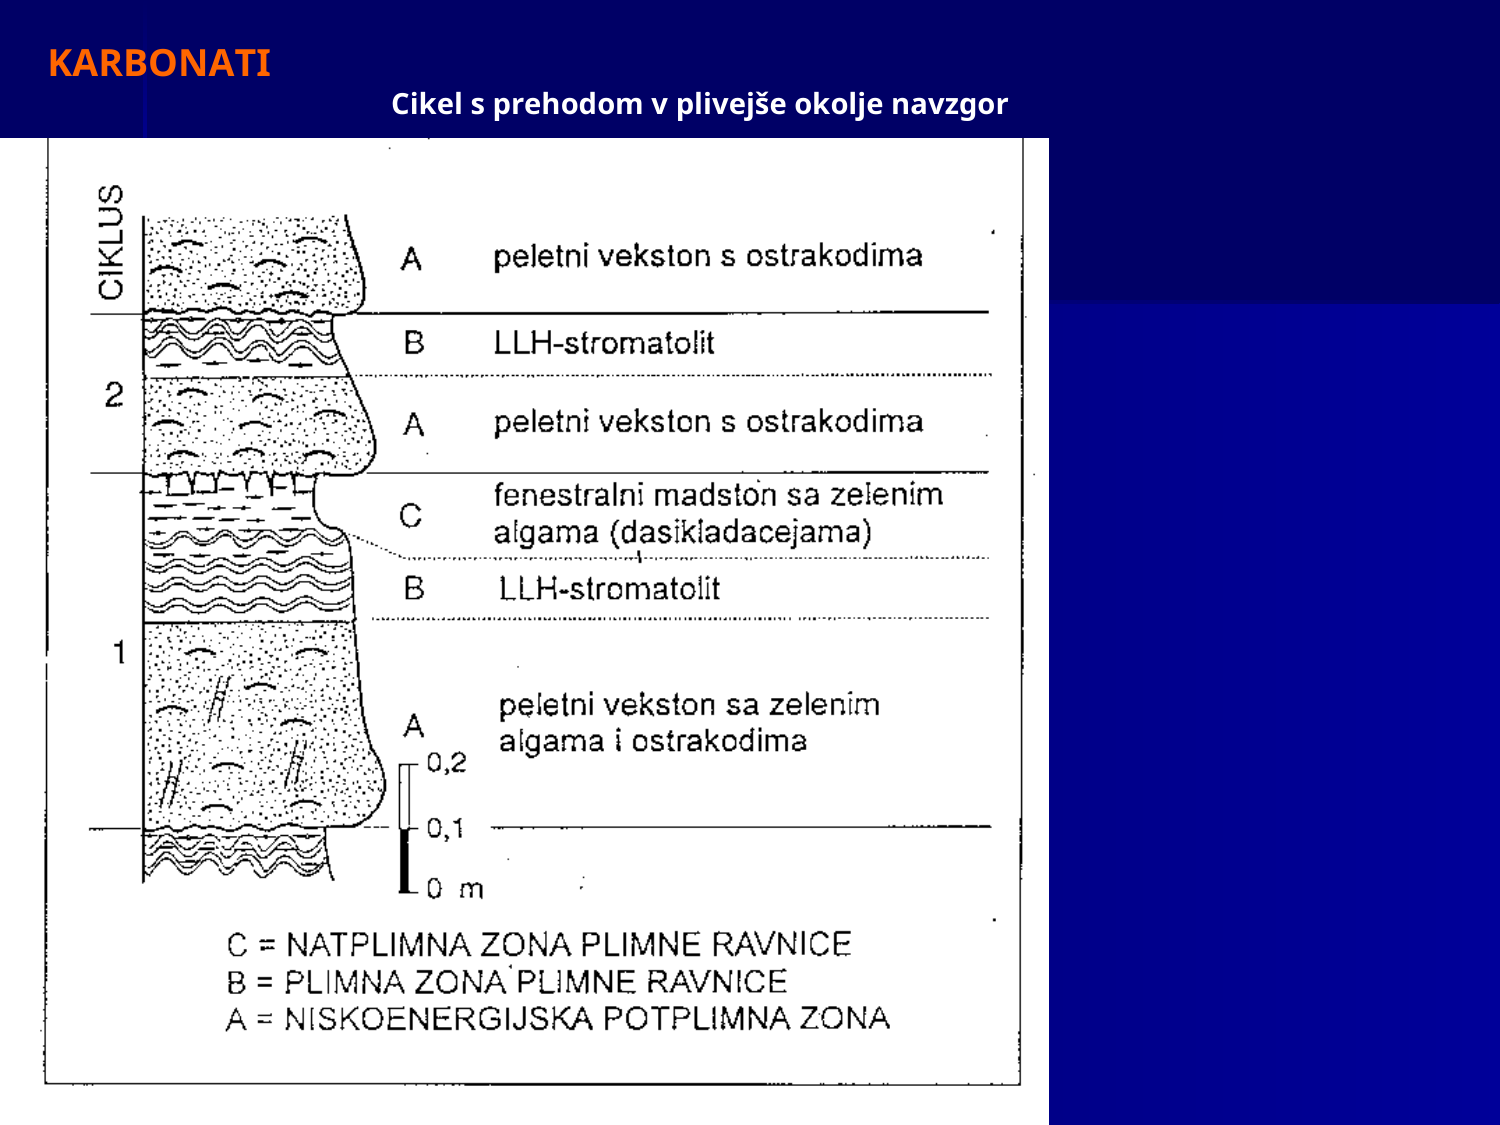

KARBONATI
Cikel s prehodom v plivejše okolje navzgor